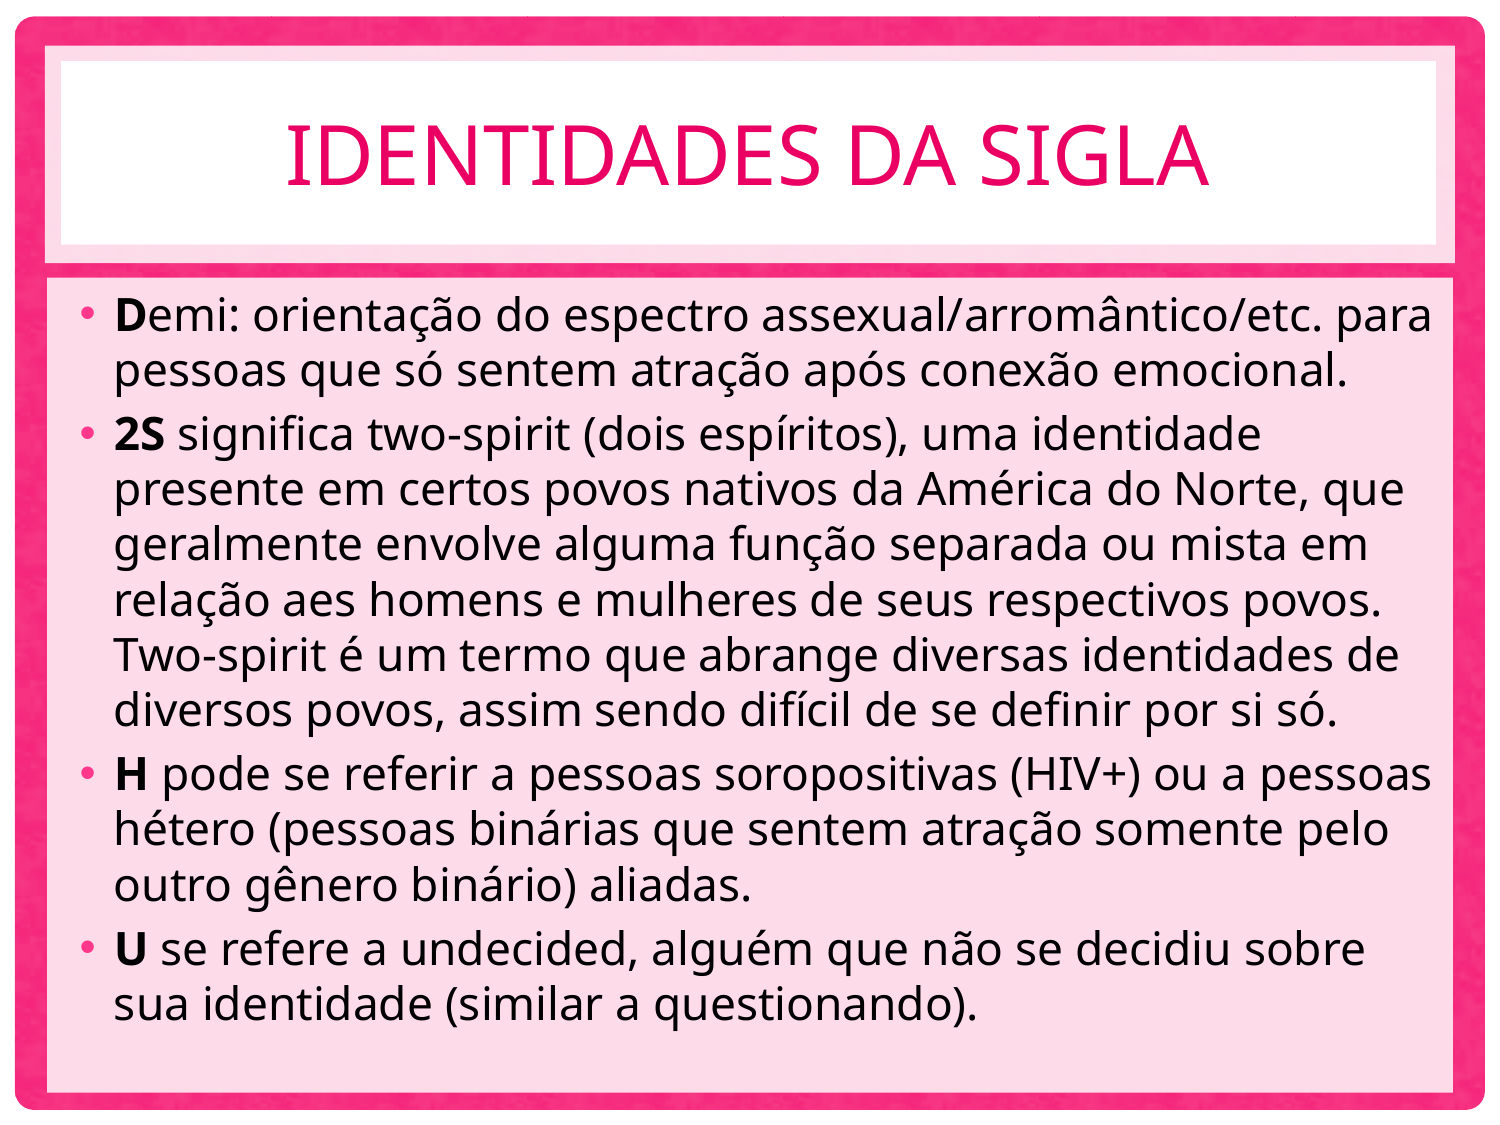

# Identidades da sigla
Demi: orientação do espectro assexual/arromântico/etc. para pessoas que só sentem atração após conexão emocional.
2S significa two-spirit (dois espíritos), uma identidade presente em certos povos nativos da América do Norte, que geralmente envolve alguma função separada ou mista em relação aes homens e mulheres de seus respectivos povos. Two-spirit é um termo que abrange diversas identidades de diversos povos, assim sendo difícil de se definir por si só.
H pode se referir a pessoas soropositivas (HIV+) ou a pessoas hétero (pessoas binárias que sentem atração somente pelo outro gênero binário) aliadas.
U se refere a undecided, alguém que não se decidiu sobre sua identidade (similar a questionando).